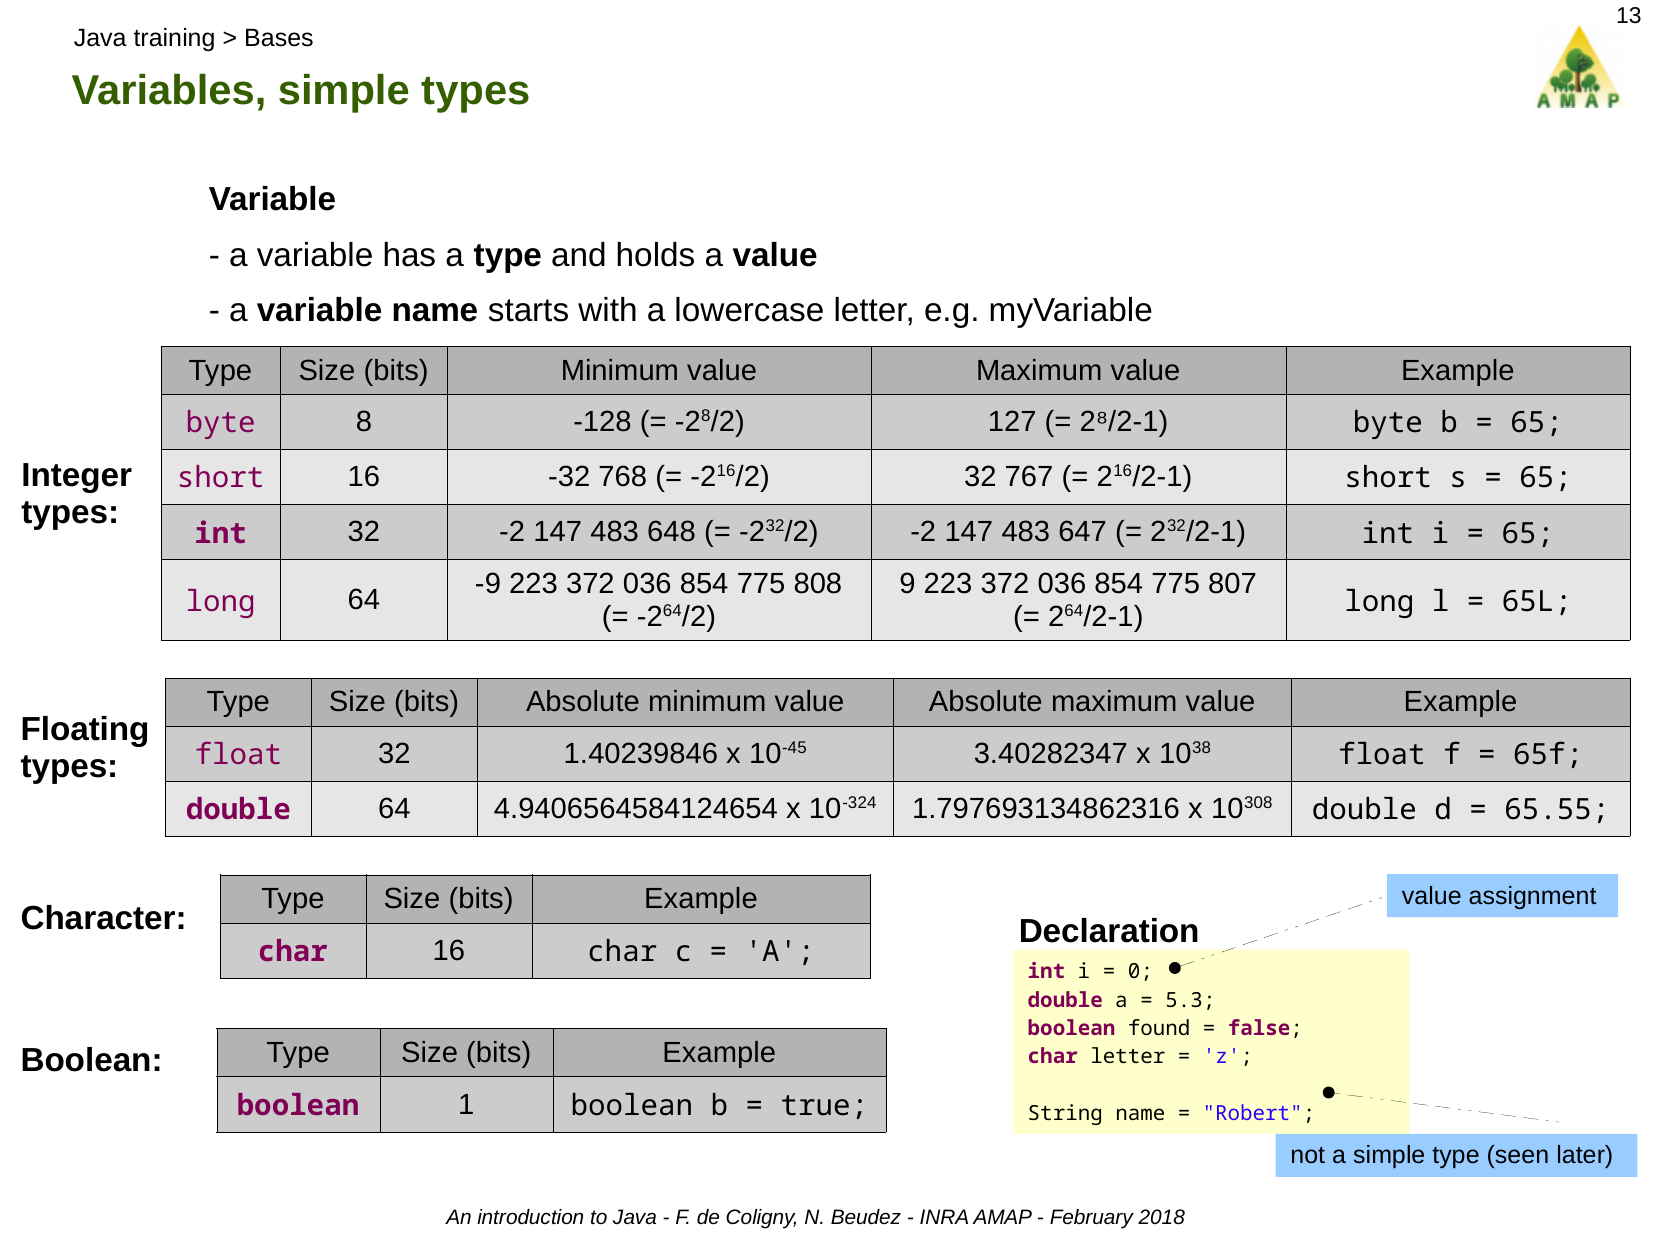

13
Java training > Bases
Variables, simple types
Variable
- a variable has a type and holds a value
- a variable name starts with a lowercase letter, e.g. myVariable
| Type | Size (bits) | Minimum value | Maximum value | Example |
| --- | --- | --- | --- | --- |
| byte | 8 | -128 (= -28/2) | 127 (= 2⁸/2-1) | byte b = 65; |
| short | 16 | -32 768 (= -216/2) | 32 767 (= 216/2-1) | short s = 65; |
| int | 32 | -2 147 483 648 (= -232/2) | -2 147 483 647 (= 232/2-1) | int i = 65; |
| long | 64 | -9 223 372 036 854 775 808 (= -264/2) | 9 223 372 036 854 775 807 (= 264/2-1) | long l = 65L; |
Integer
types:
| Type | Size (bits) | Absolute minimum value | Absolute maximum value | Example |
| --- | --- | --- | --- | --- |
| float | 32 | 1.40239846 x 10-45 | 3.40282347 x 1038 | float f = 65f; |
| double | 64 | 4.9406564584124654 x 10-324 | 1.797693134862316 x 10308 | double d = 65.55; |
Floating
types:
value assignment
| Type | Size (bits) | Example |
| --- | --- | --- |
| char | 16 | char c = 'A'; |
Declaration
Character:
int i = 0;
double a = 5.3;
boolean found = false;
char letter = 'z';
String name = "Robert";
| Type | Size (bits) | Example |
| --- | --- | --- |
| boolean | 1 | boolean b = true; |
Boolean:
not a simple type (seen later)